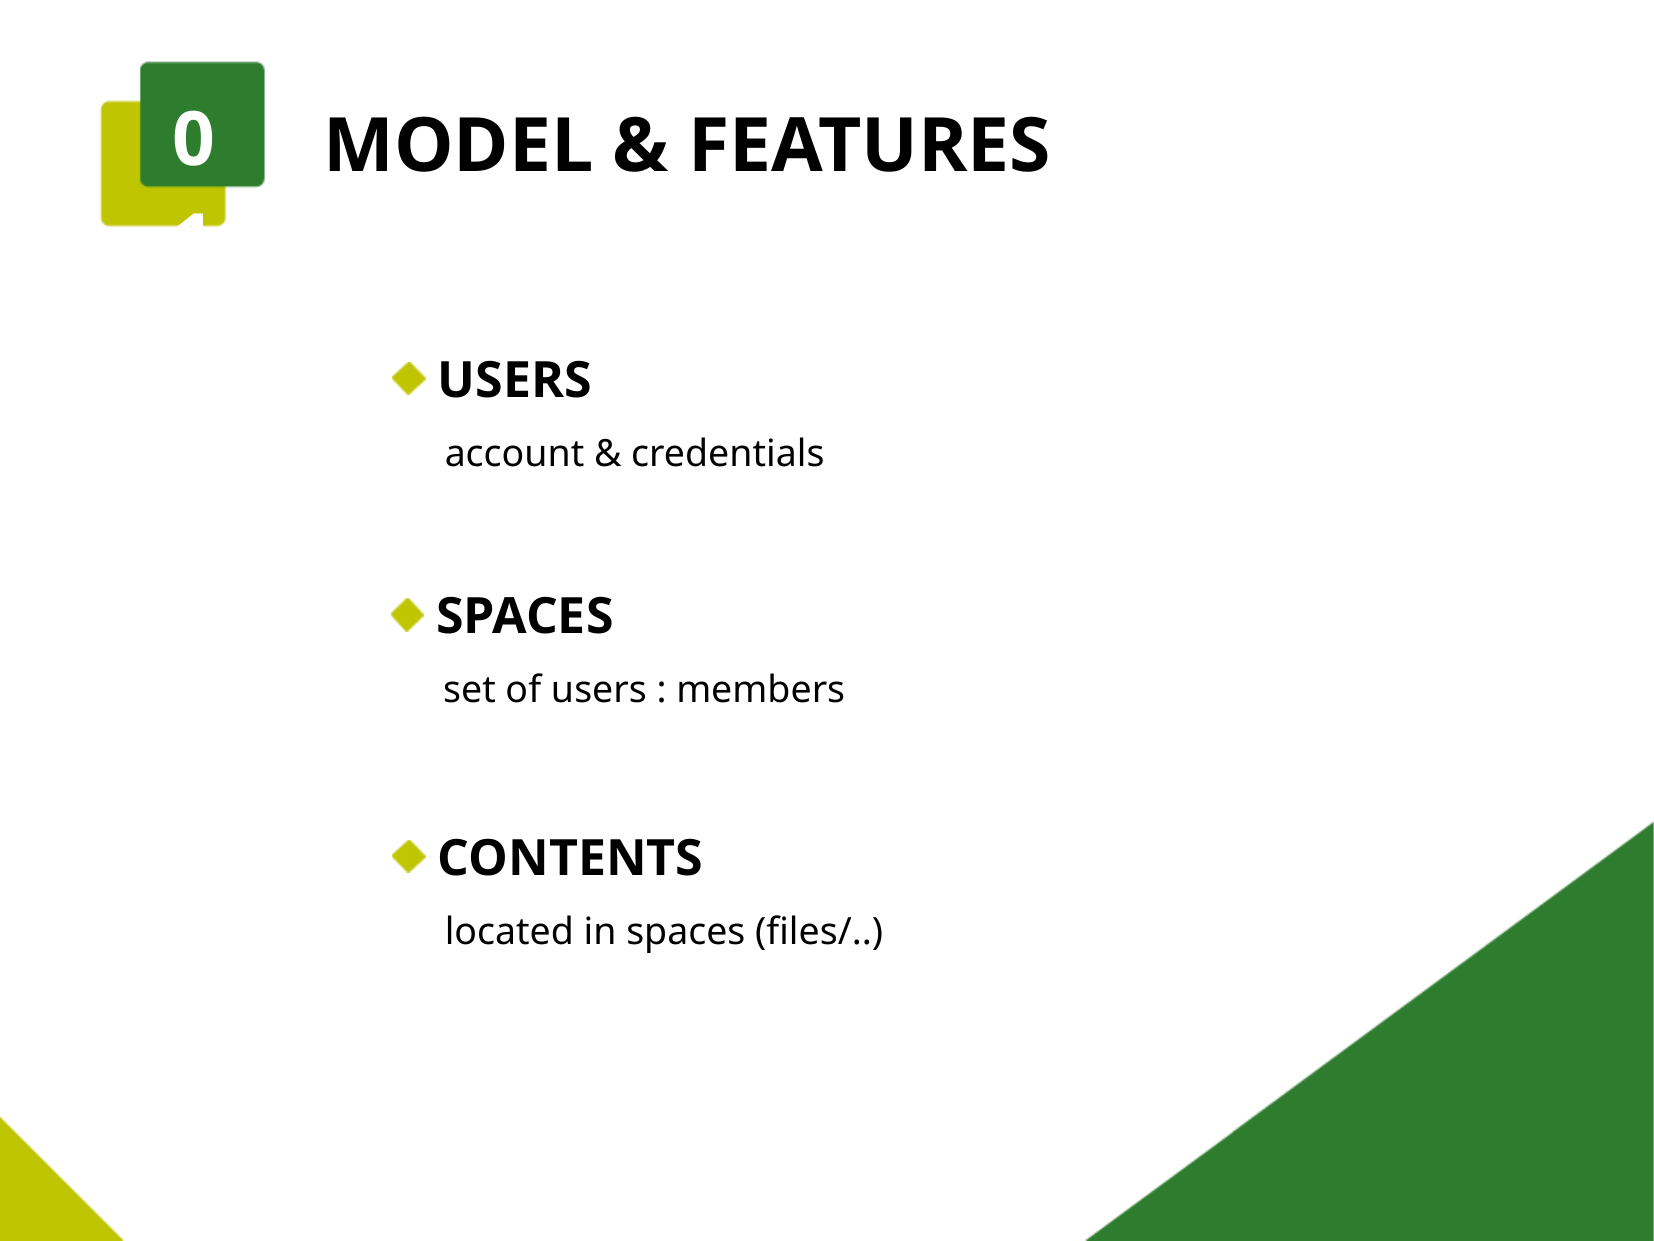

01
MODEL & FEATURES
 Users
 account & credentials
 SPACES
 set of users : members
 contents
 located in spaces (files/..)